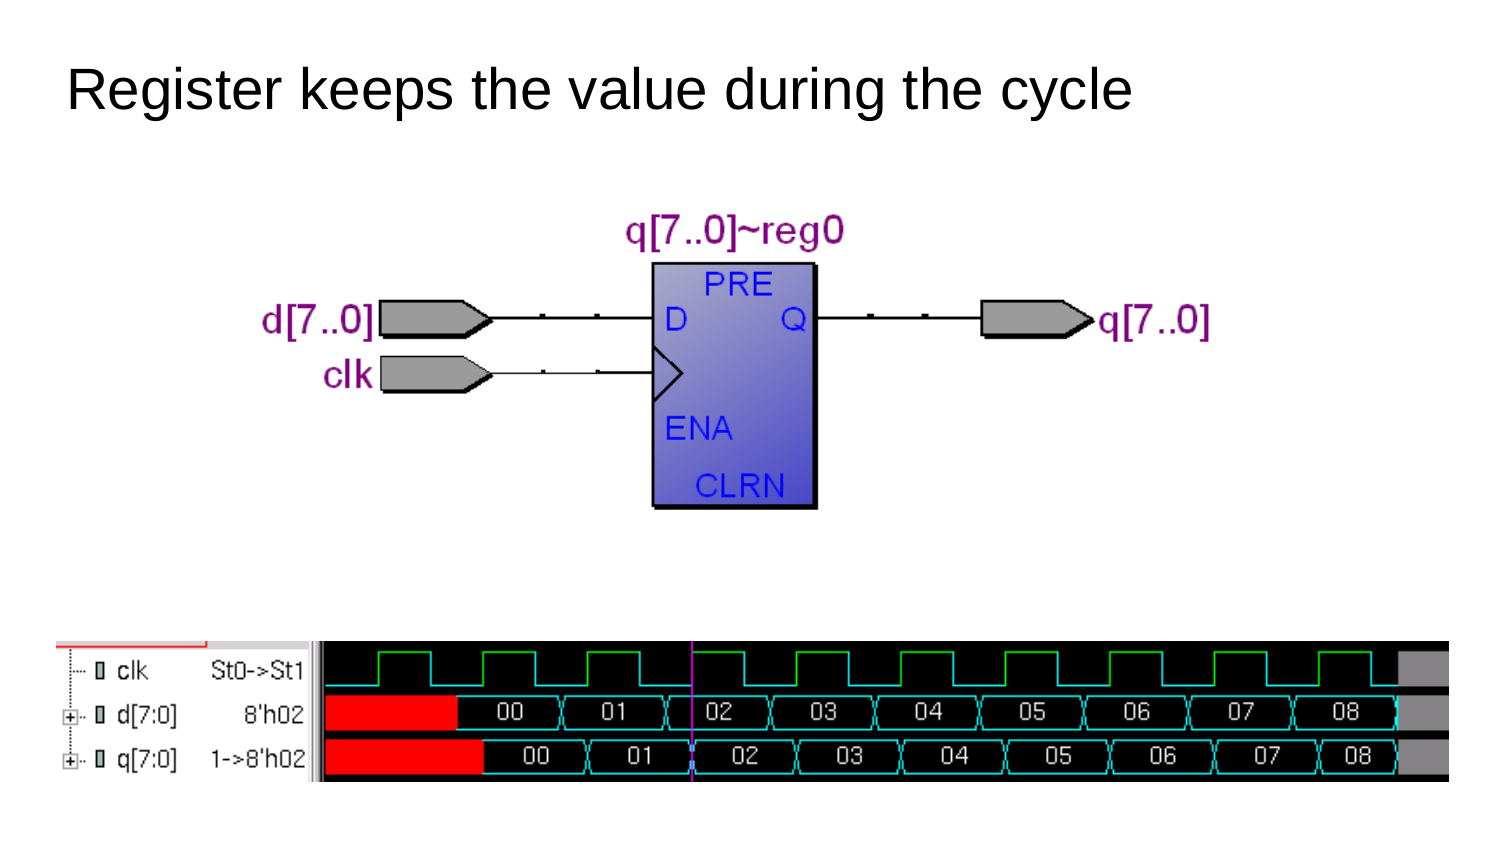

# Register keeps the value during the cycle